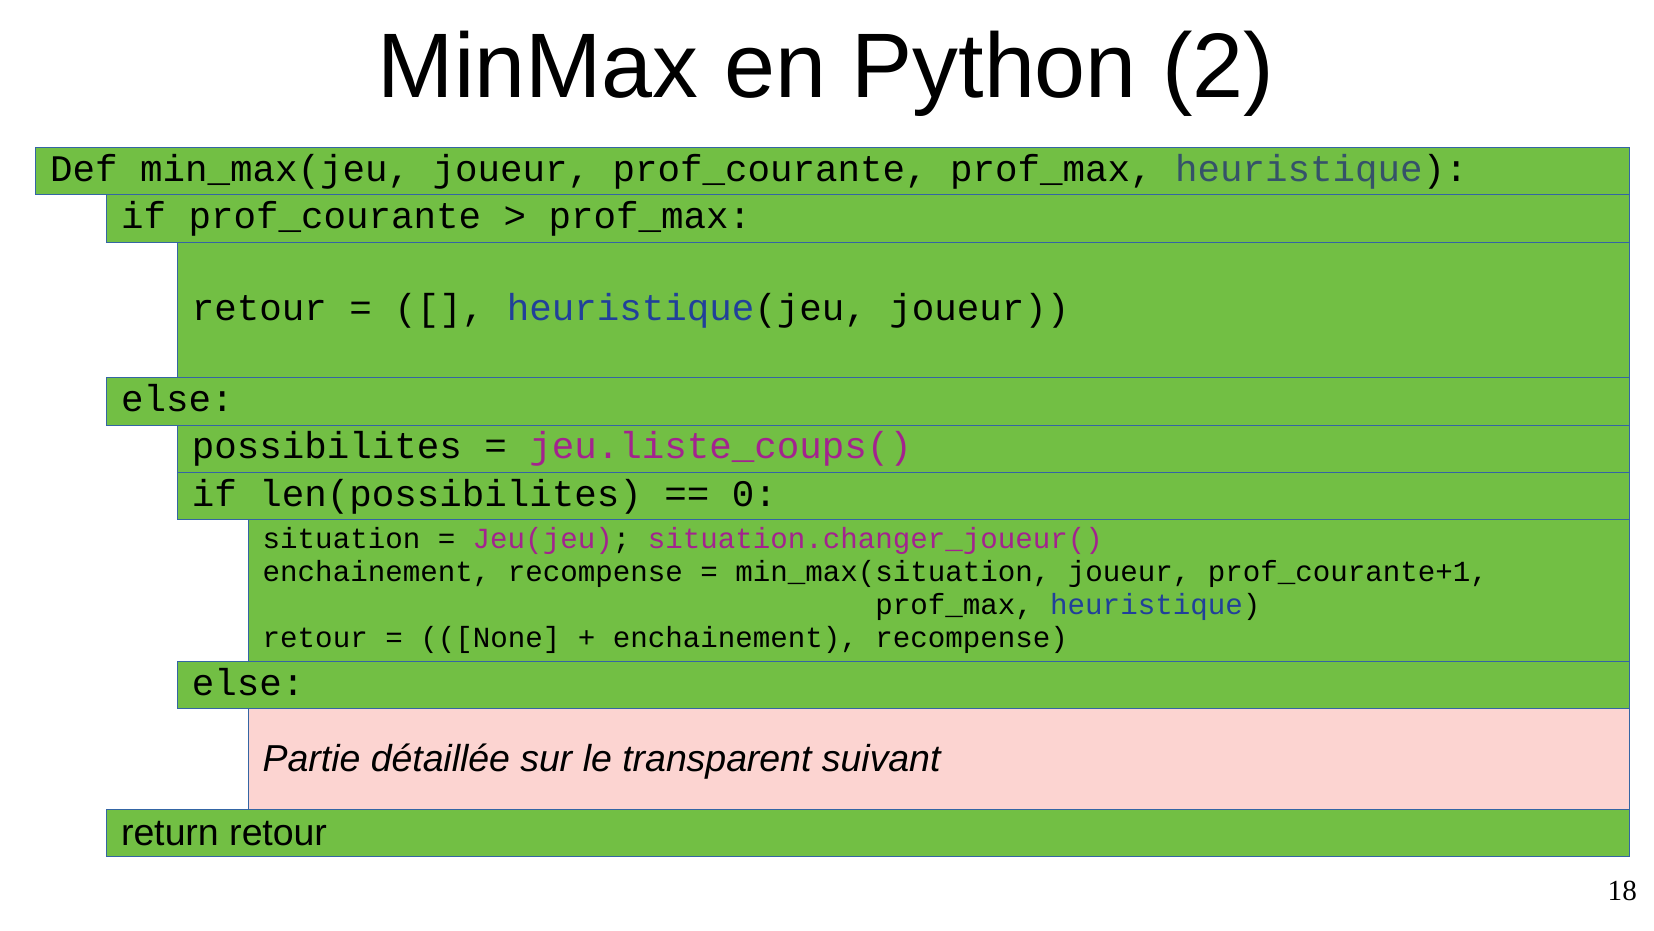

# MinMax en Python (2)
Def min_max(jeu, joueur, prof_courante, prof_max, heuristique):
Si profondeur max atteinte :
if prof_courante > prof_max:
Recompense = heuristique(jeu)
Coups à réaliser = []
Valeur de retour = (coups à réaliser, récompense)
retour = ([], heuristique(jeu, joueur))
Sinon :
else:
Déterminer la liste des coups
possibilites = jeu.liste_coups()
Si aucun coup possible :
if len(possibilites) == 0:
Augmenter la profondeur
Changer le joueur
Valeur de retour = résultat de min_max sur la nouvelle situation
situation = Jeu(jeu); situation.changer_joueur()
enchainement, recompense = min_max(situation, joueur, prof_courante+1,
 prof_max, heuristique)
retour = (([None] + enchainement), recompense)
Sinon :
else:
Déterminer le coup à retenir
Définir la valeur de retour adéquate
Partie détaillée sur le transparent suivant
Renvoyer la valeur de retour retenue
return retour
18